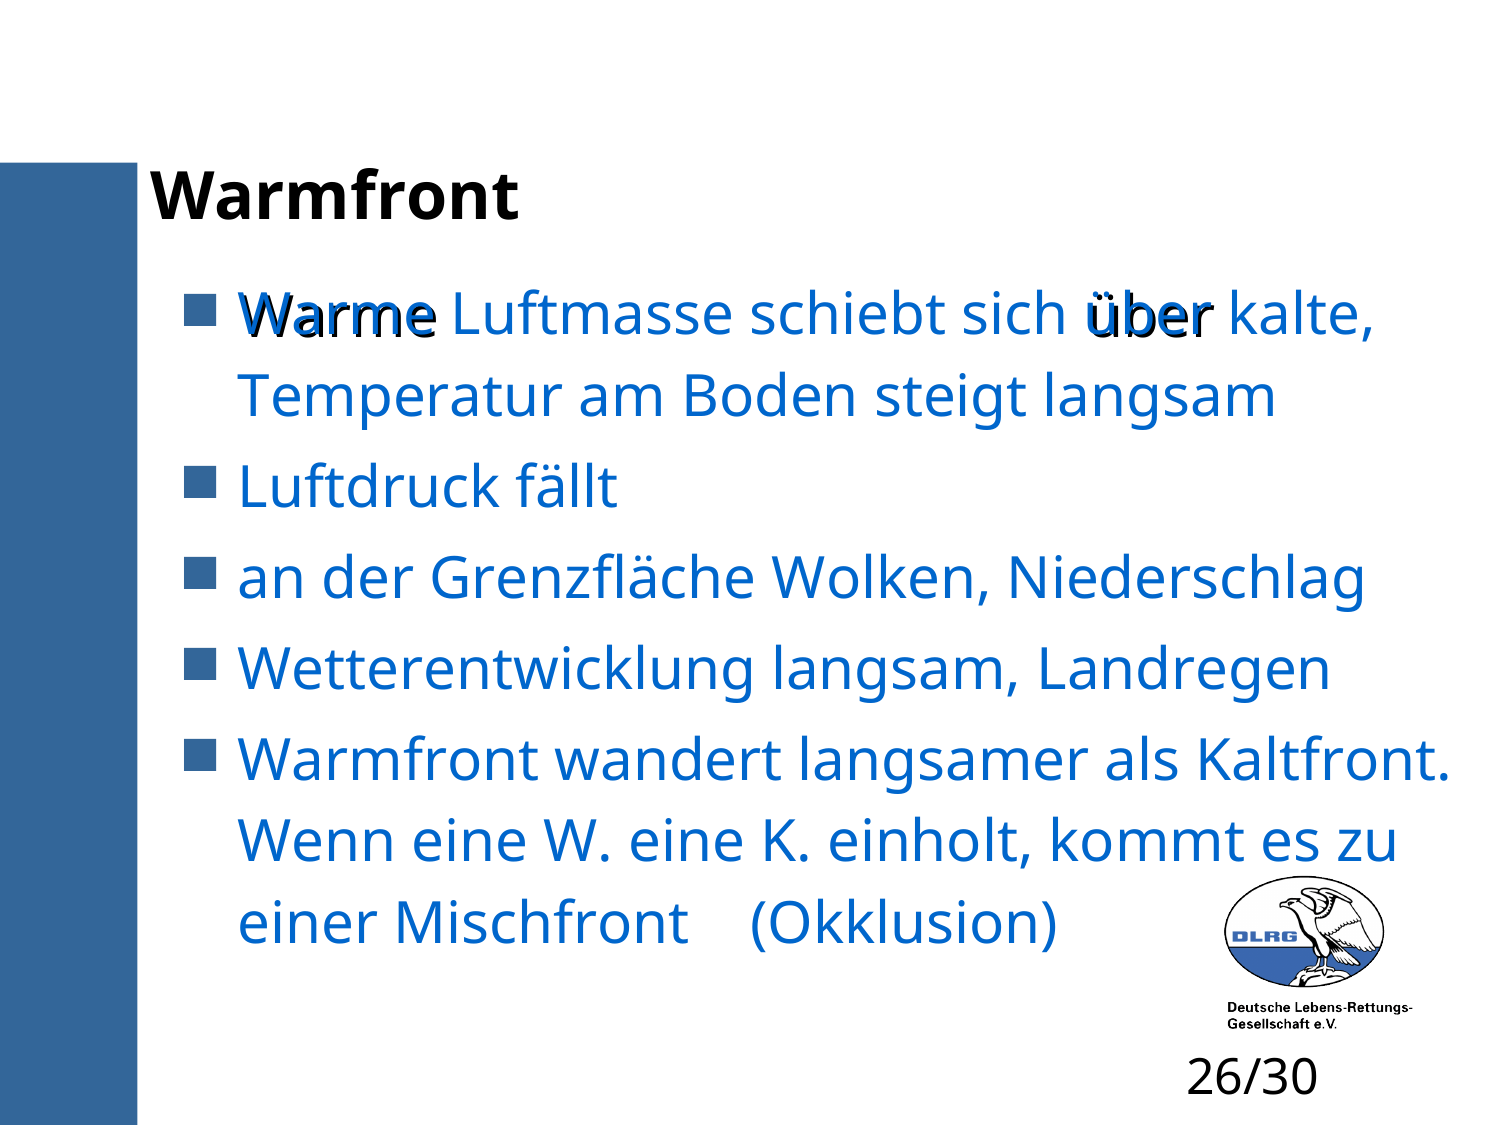

# Warmfront
Warme Luftmasse schiebt sich über kalte, Temperatur am Boden steigt langsam
Luftdruck fällt
an der Grenzfläche Wolken, Niederschlag
Wetterentwicklung langsam, Landregen
Warmfront wandert langsamer als Kaltfront. Wenn eine W. eine K. einholt, kommt es zu einer Mischfront (Okklusion)